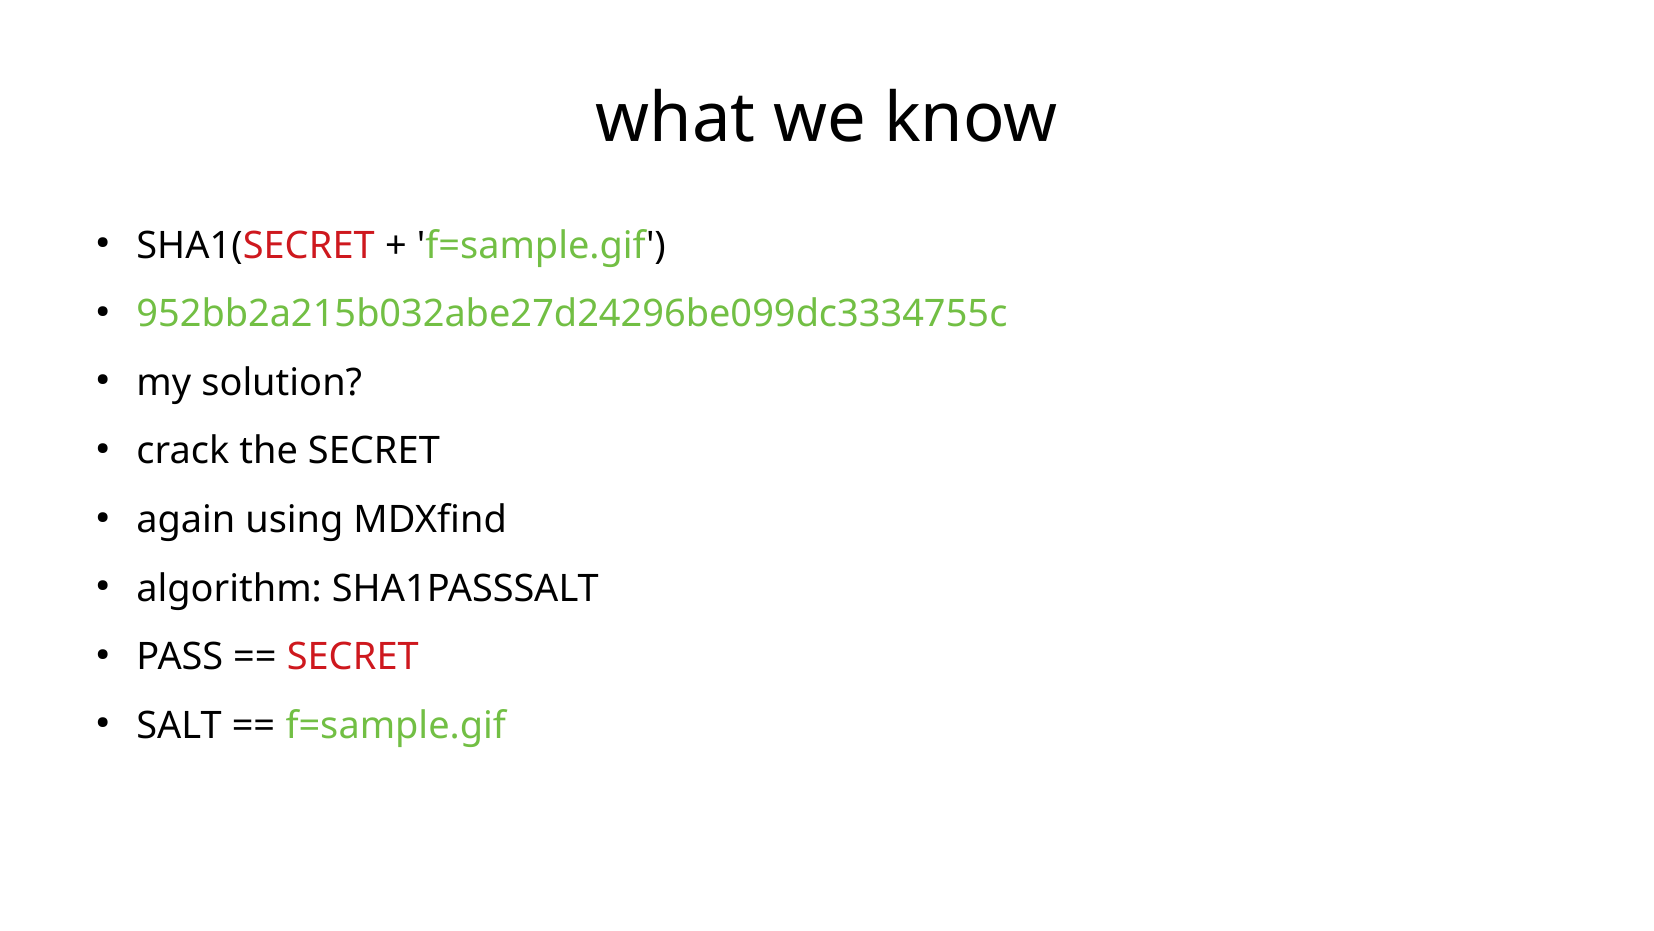

# what we know
SHA1(SECRET + 'f=sample.gif')
952bb2a215b032abe27d24296be099dc3334755c
my solution?
crack the SECRET
again using MDXfind
algorithm: SHA1PASSSALT
PASS == SECRET
SALT == f=sample.gif